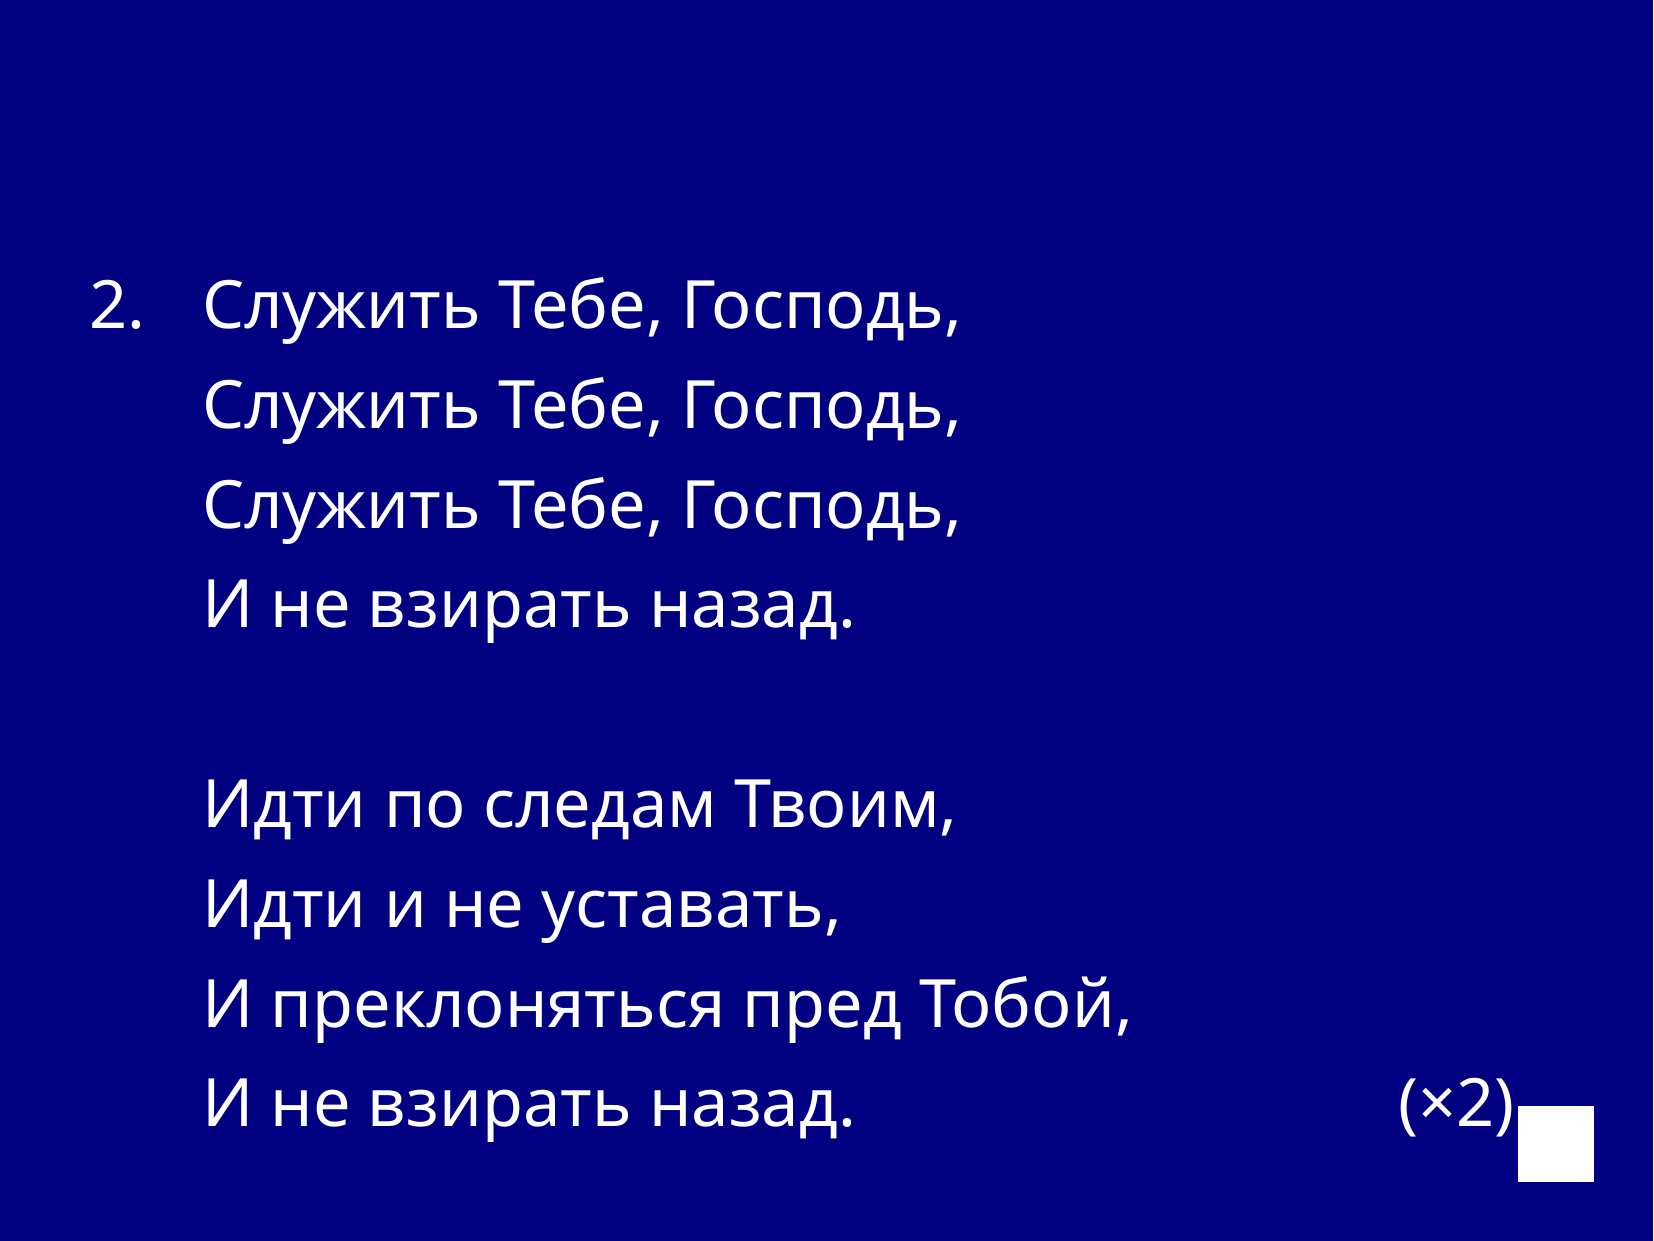

2.	Служить Тебе, Господь,
	Служить Тебе, Господь,
	Служить Тебе, Господь,
	И не взирать назад.
	Идти по следам Твоим,
	Идти и не уставать,
	И преклоняться пред Тобой,
	И не взирать назад.	(×2)